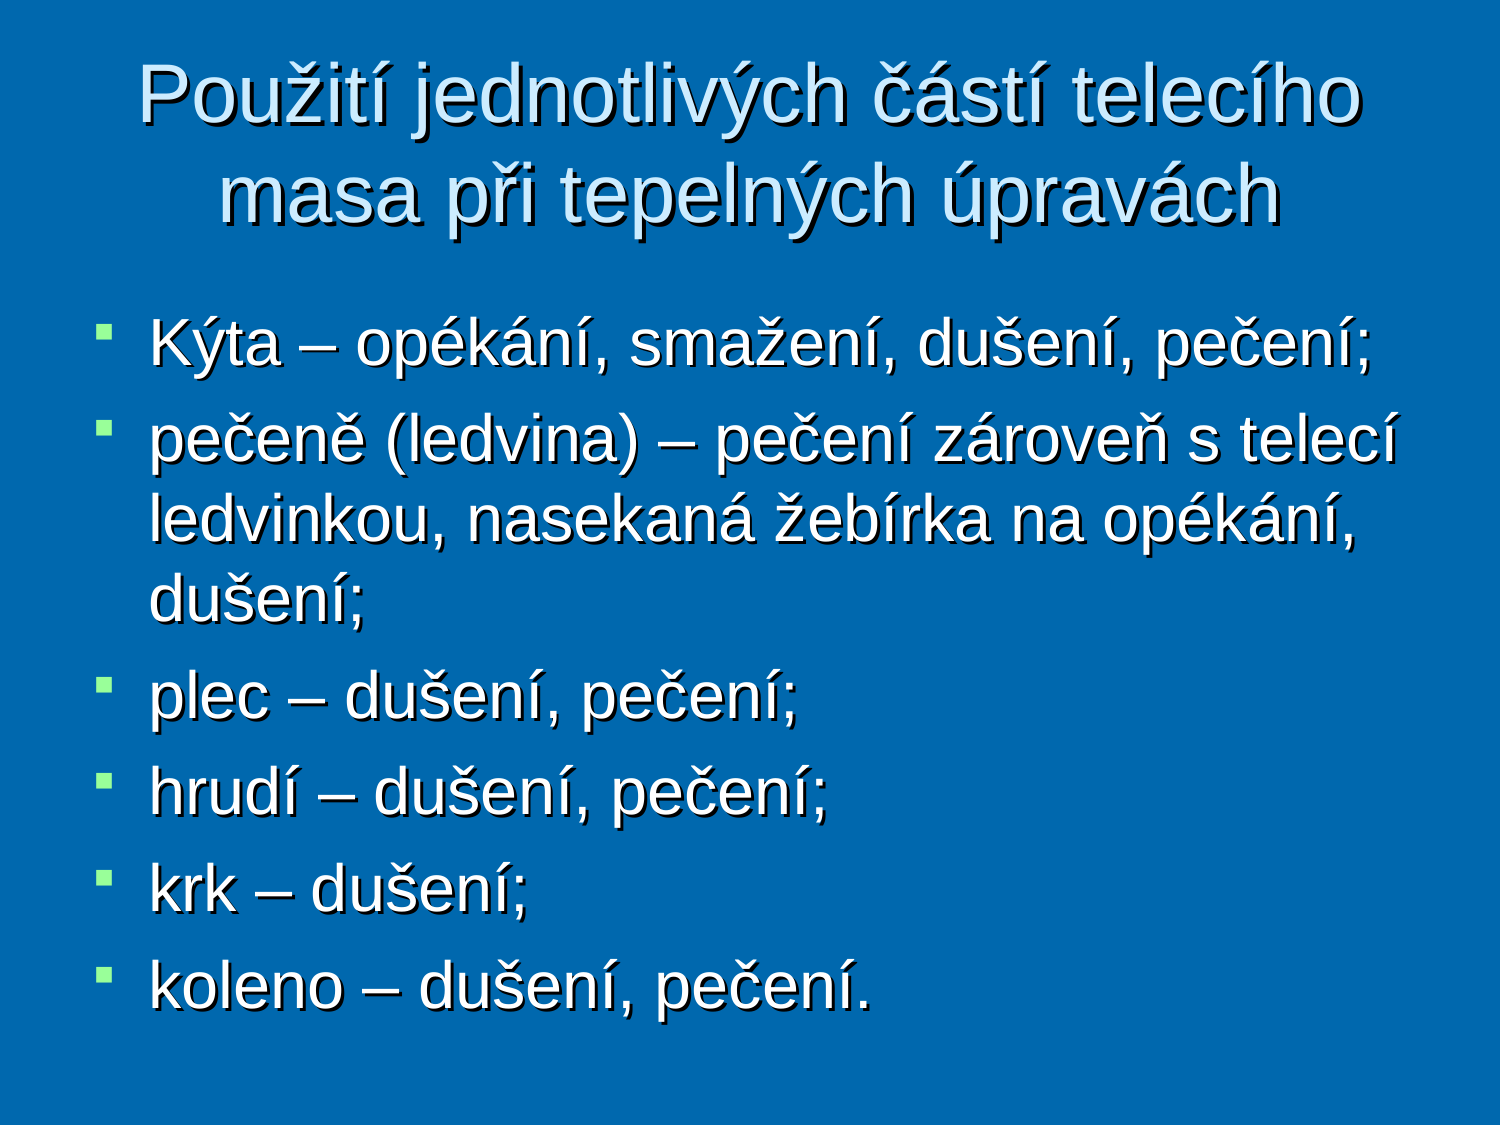

# Použití jednotlivých částí telecího masa při tepelných úpravách
Kýta – opékání, smažení, dušení, pečení;
pečeně (ledvina) – pečení zároveň s telecí ledvinkou, nasekaná žebírka na opékání, dušení;
plec – dušení, pečení;
hrudí – dušení, pečení;
krk – dušení;
koleno – dušení, pečení.